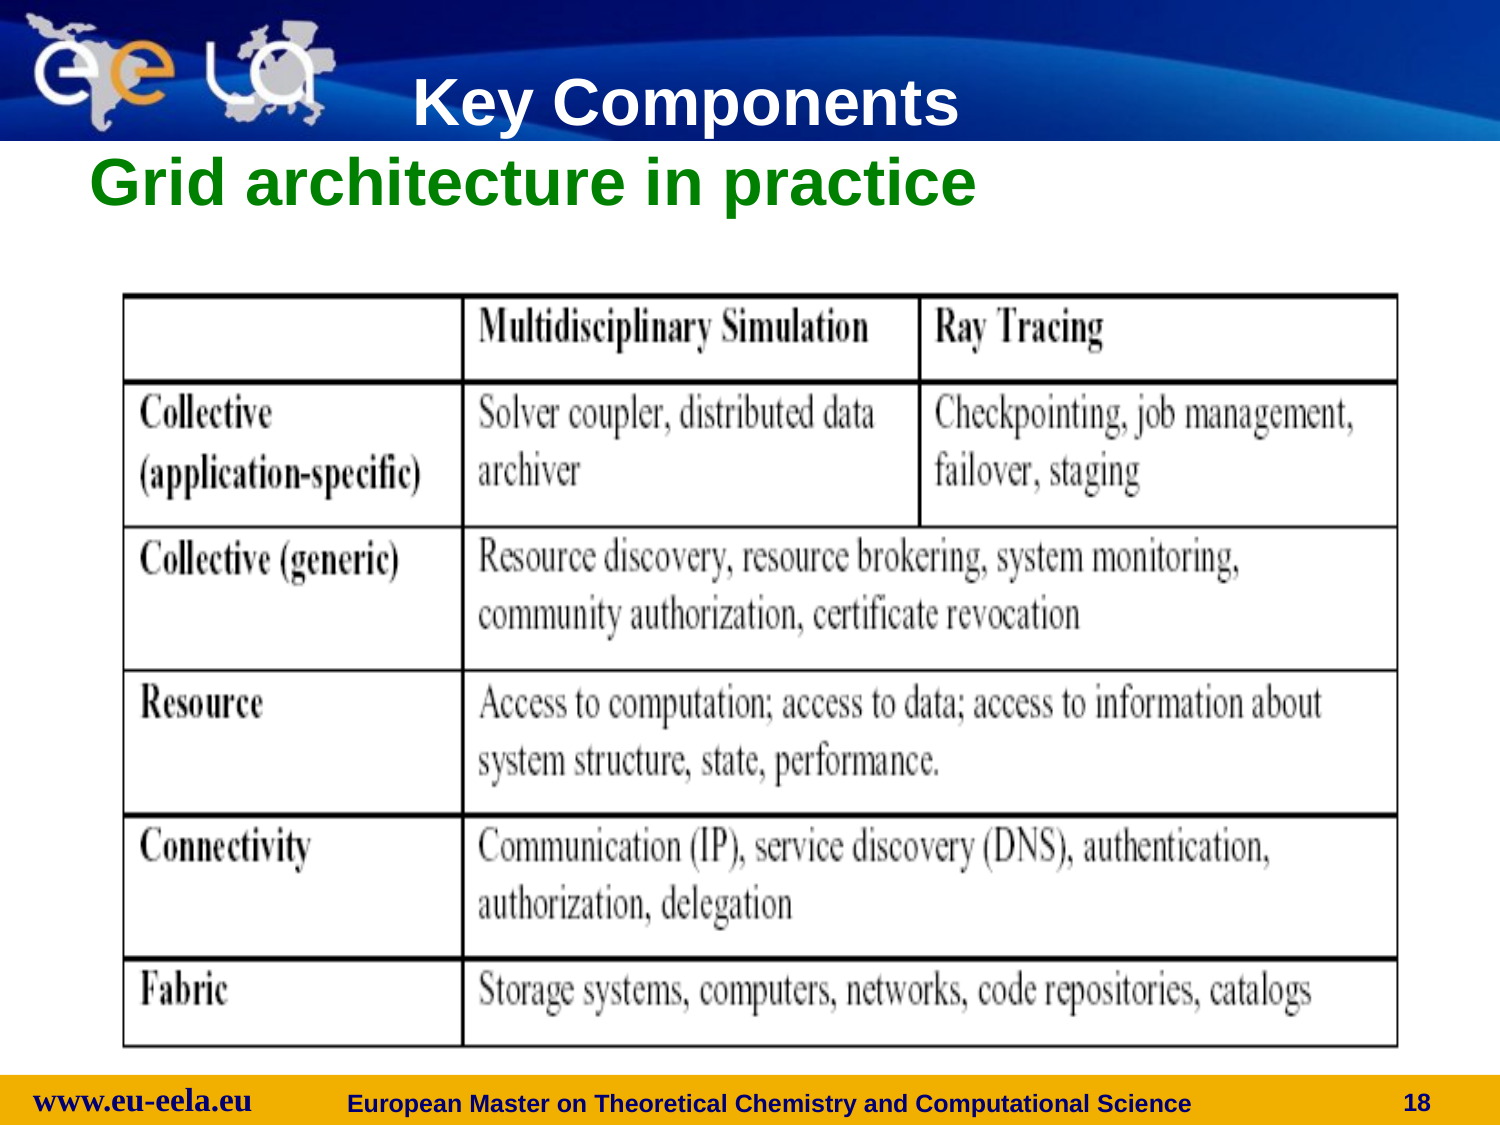

# Key Components Grid architecture in practice
European Master on Theoretical Chemistry and Computational Science